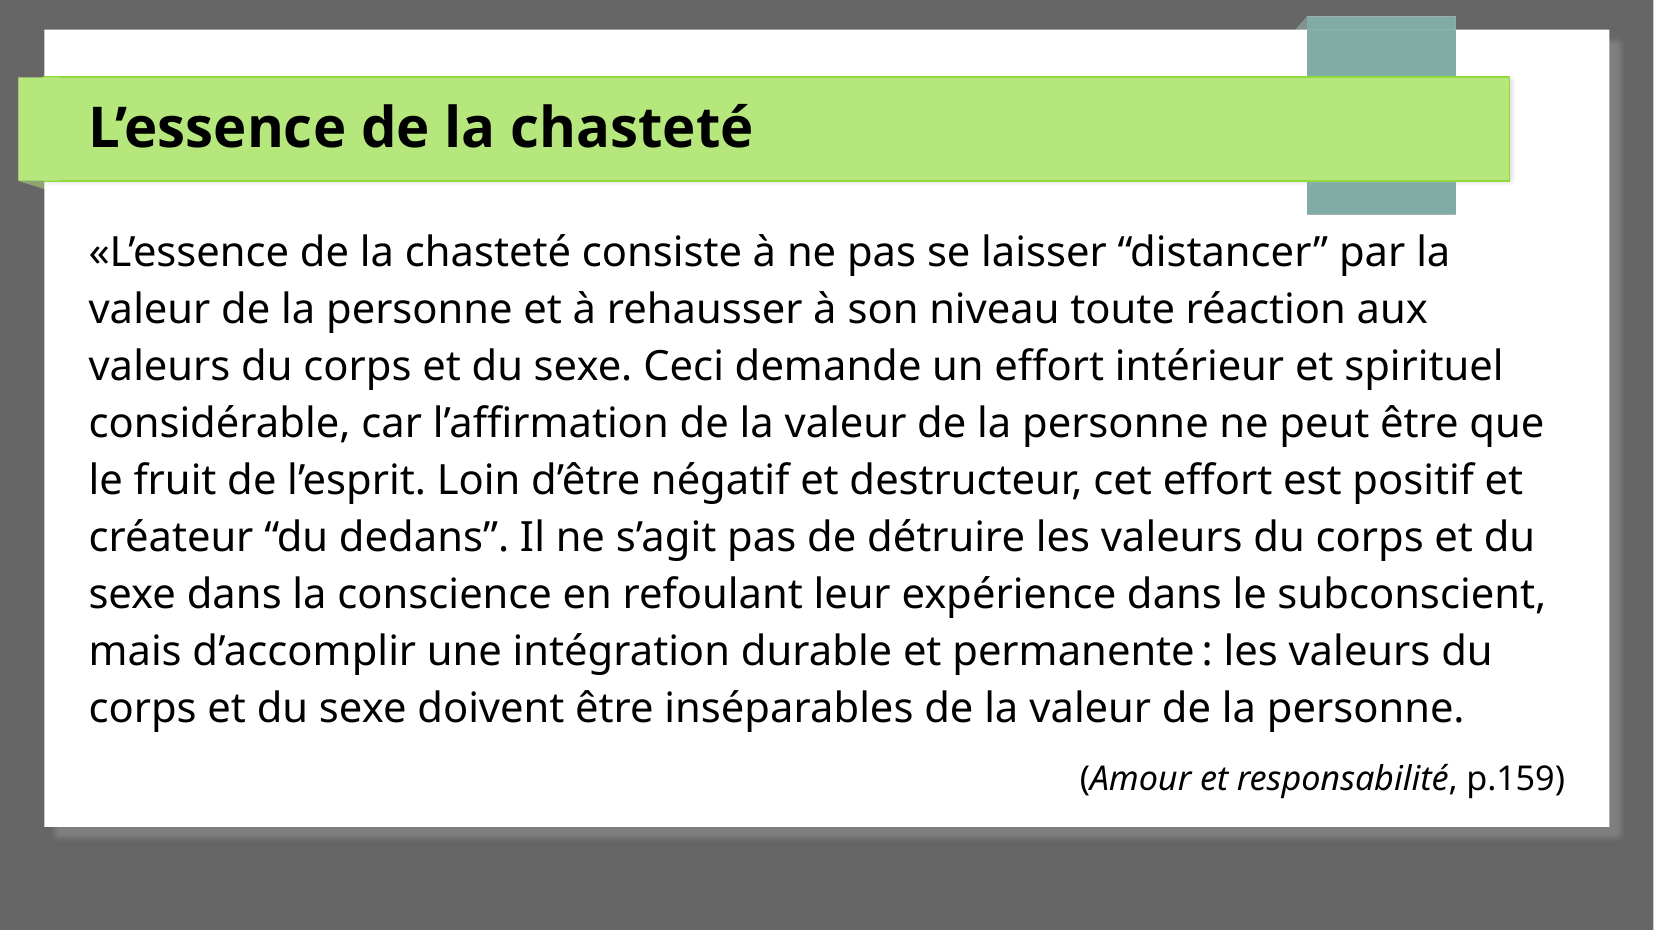

# L’essence de la chasteté
«L’essence de la chasteté consiste à ne pas se laisser “distancer” par la valeur de la personne et à rehausser à son niveau toute réaction aux valeurs du corps et du sexe. Ceci demande un effort intérieur et spirituel considérable, car l’affirmation de la valeur de la personne ne peut être que le fruit de l’esprit. Loin d’être négatif et destructeur, cet effort est positif et créateur “du dedans”. Il ne s’agit pas de détruire les valeurs du corps et du sexe dans la conscience en refoulant leur expérience dans le subconscient, mais d’accomplir une intégration durable et permanente : les valeurs du corps et du sexe doivent être inséparables de la valeur de la personne.
(Amour et responsabilité, p.159)